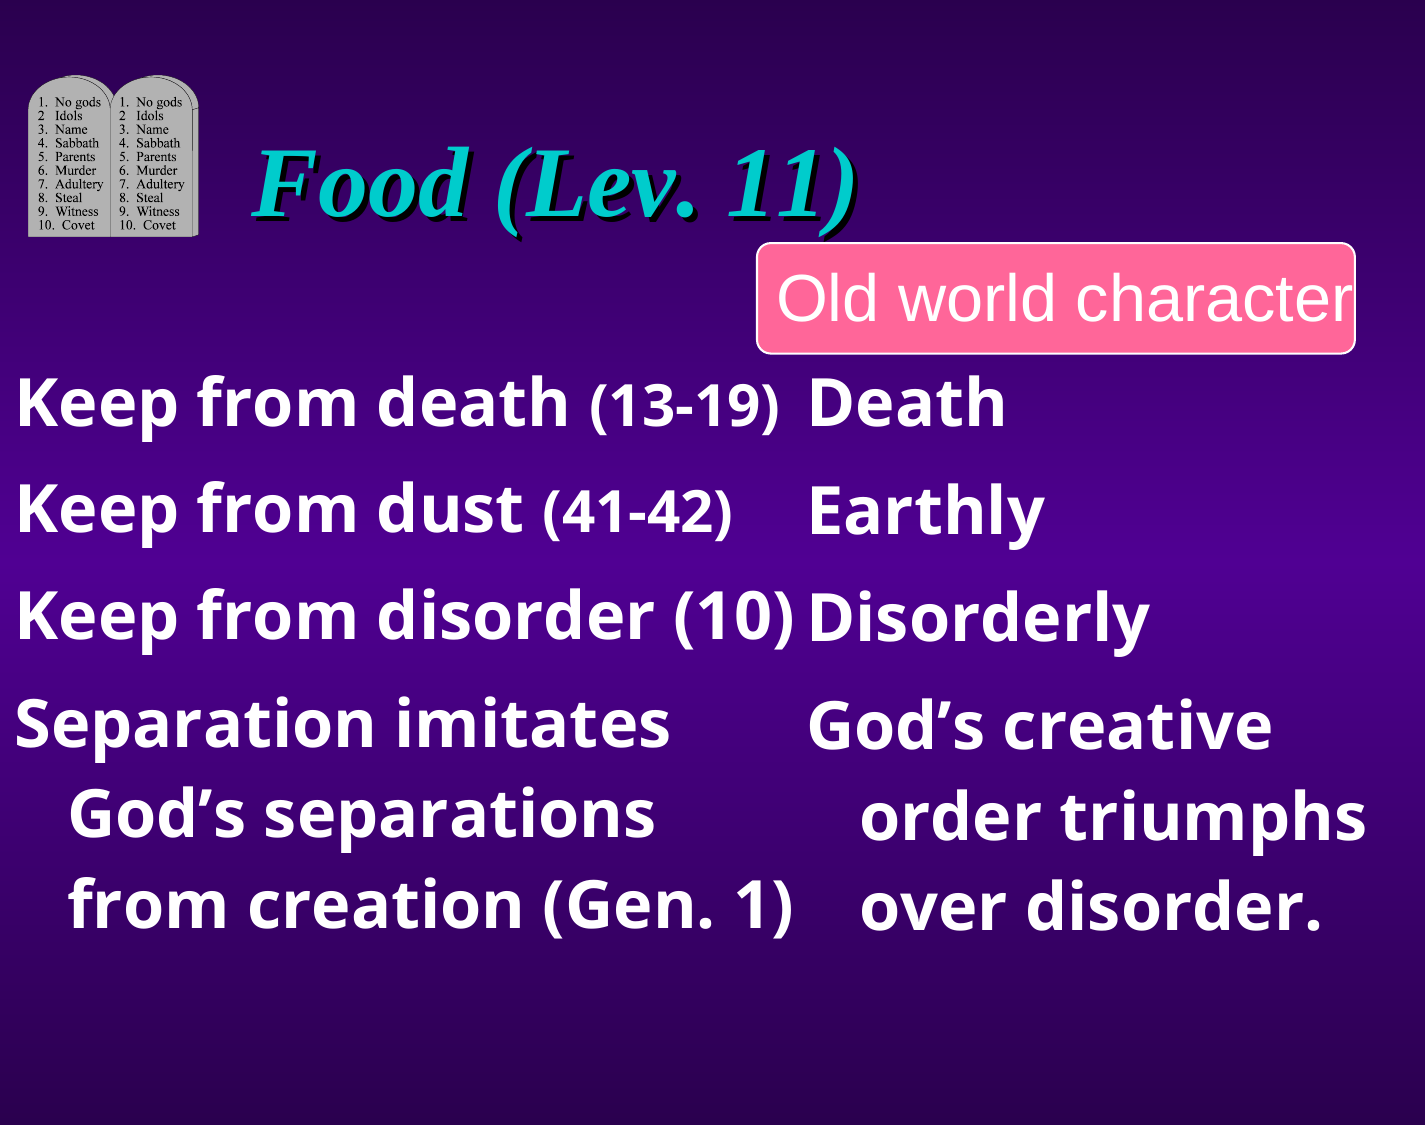

# Food (Lev. 11)
Old world character
Keep from death (13-19)
Keep from dust (41-42)
Keep from disorder (10)
Separation imitates God’s separations from creation (Gen. 1)
Death
Earthly
Disorderly
God’s creative order triumphs over disorder.